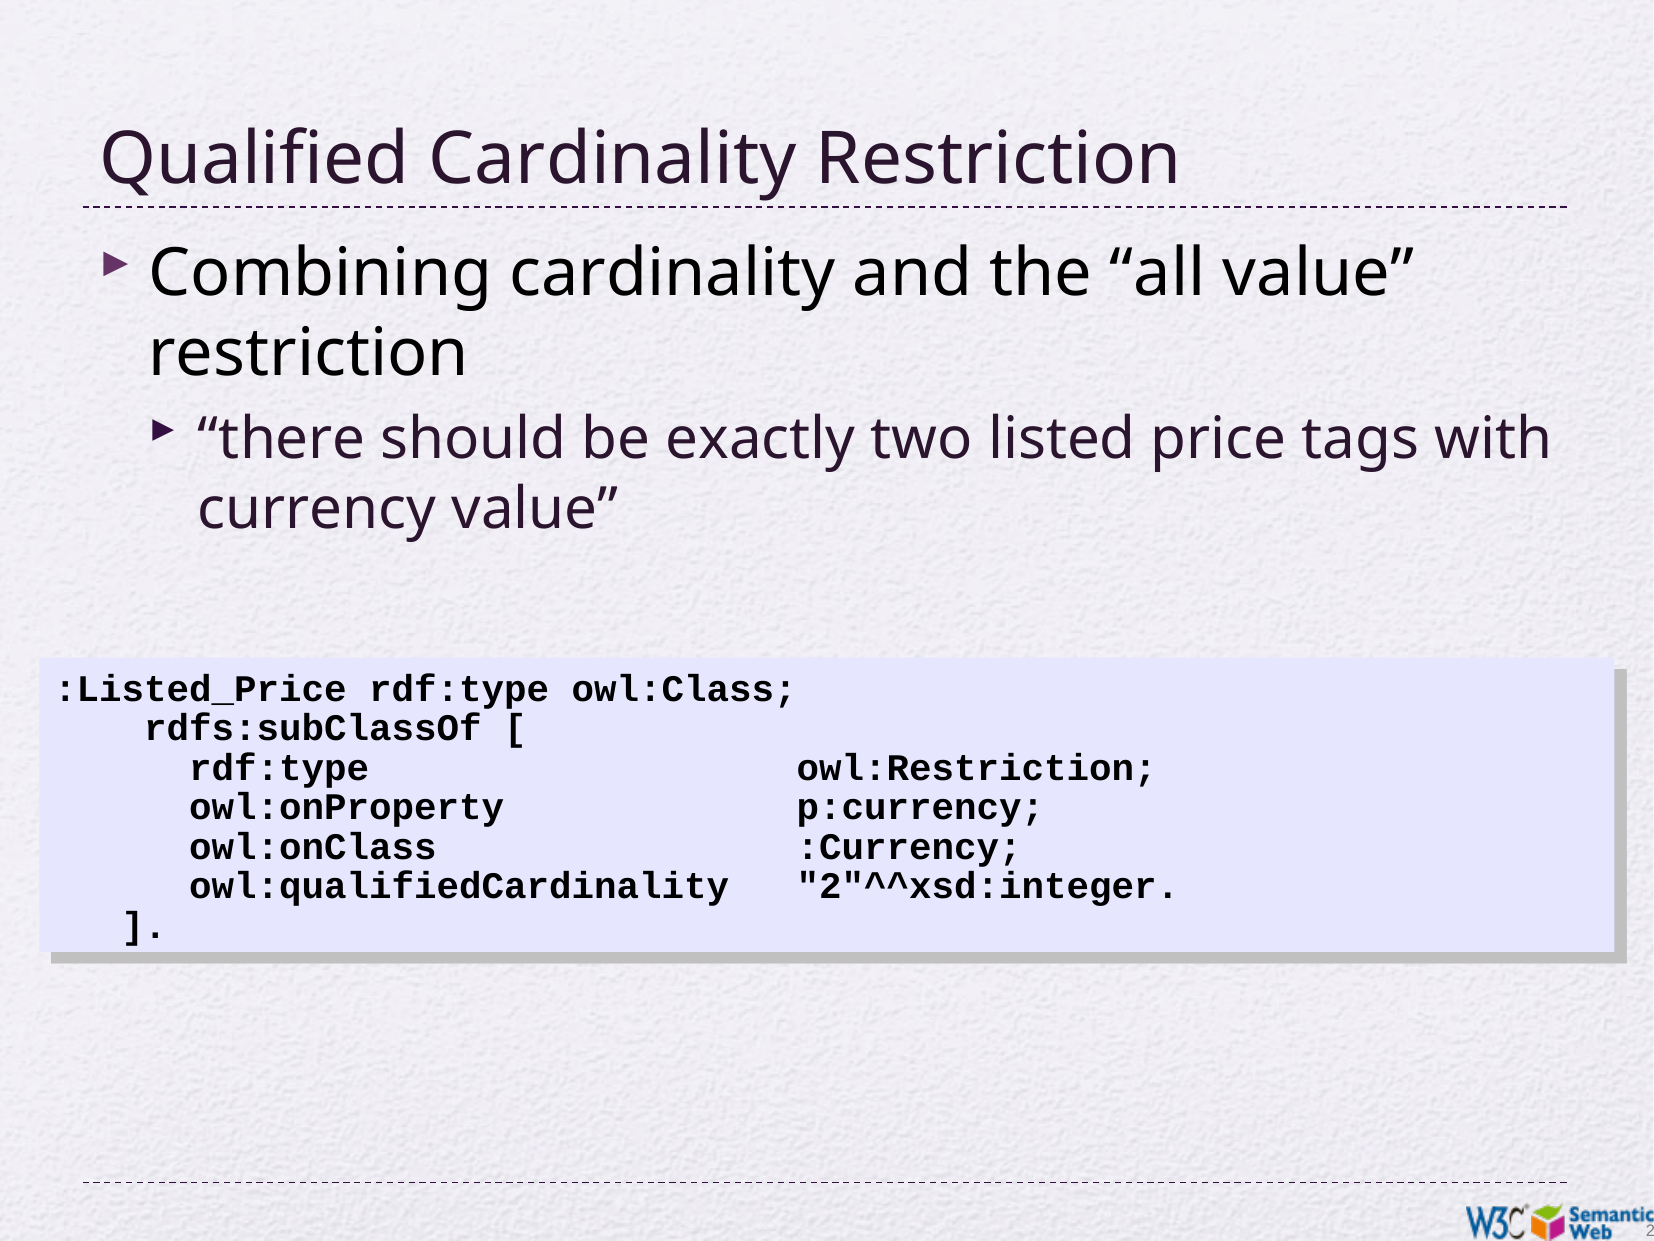

# Qualified Cardinality Restriction
Combining cardinality and the “all value” restriction
“there should be exactly two listed price tags with currency value”
:Listed_Price rdf:type owl:Class;
 rdfs:subClassOf [
 rdf:type owl:Restriction;
 owl:onProperty p:currency;
 owl:onClass :Currency;
 owl:qualifiedCardinality "2"^^xsd:integer.
 ].